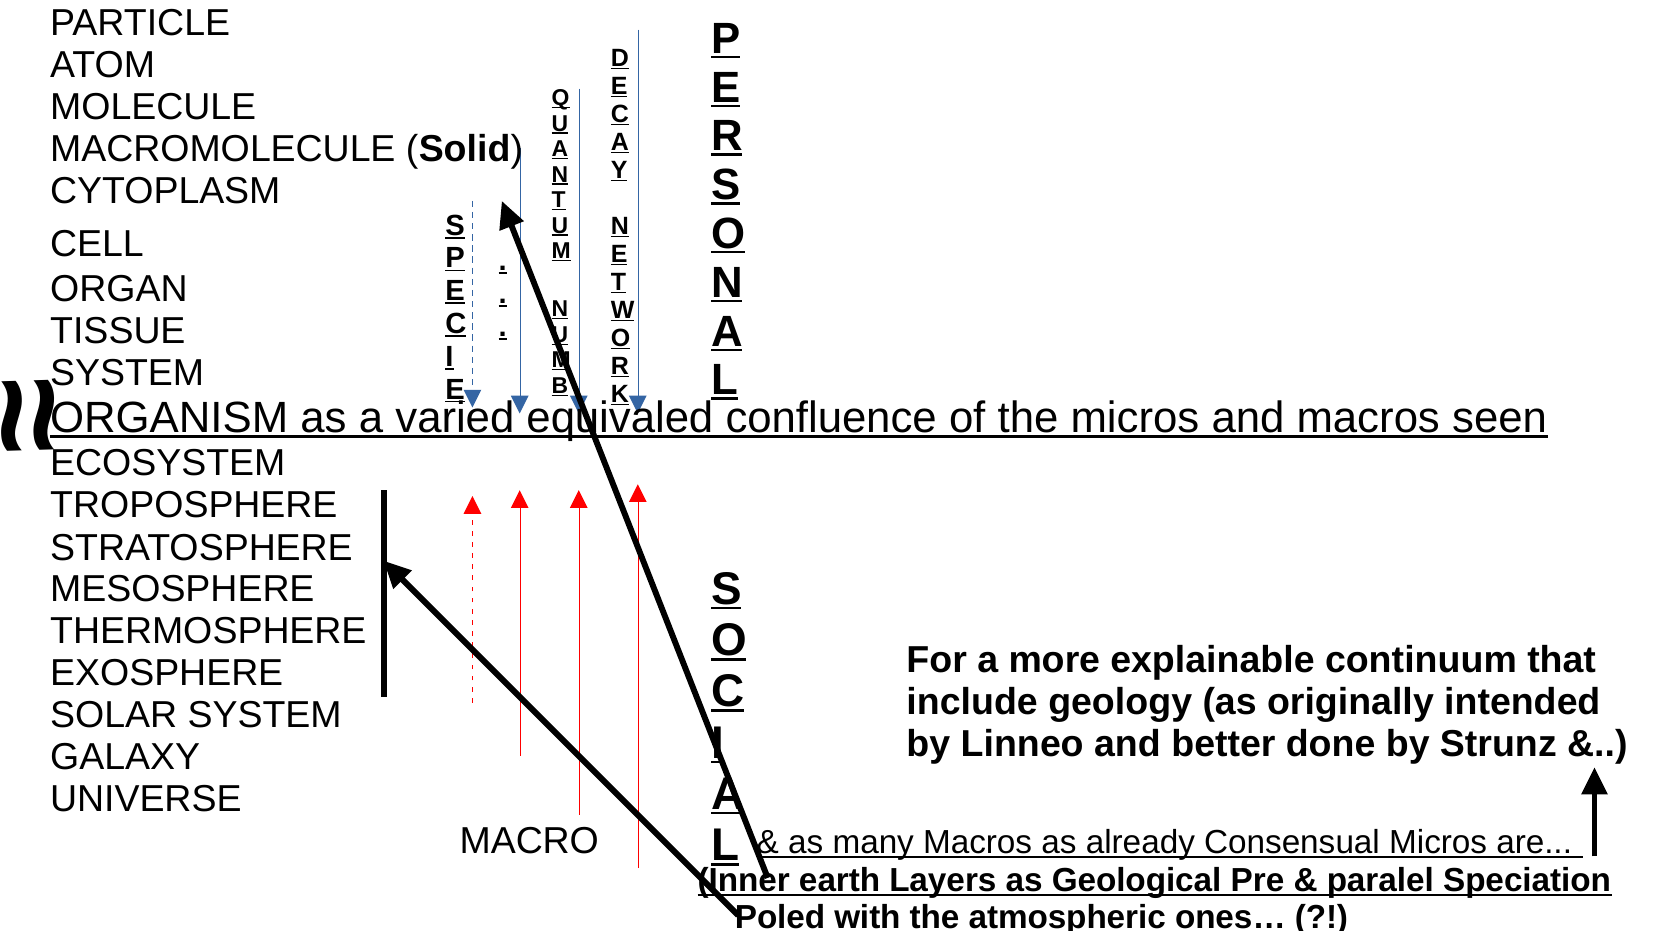

PARTICLE
ATOM
MOLECULE
MACROMOLECULE (Solid)
CYTOPLASM
CELL
ORGAN
TISSUE
SYSTEM
ORGANISM as a varied equivaled confluence of the micros and macros seen
ECOSYSTEM
TROPOSPHERE
STRATOSPHERE
MESOSPHERE
THERMOSPHERE
EXOSPHERE
SOLAR SYSTEM
GALAXY
UNIVERSE
 MACRO & as many Macros as already Consensual Micros are...
 (Inner earth Layers as Geological Pre & paralel Speciation
 Poled with the atmospheric ones… (?!)
PERSONAL
D
E
C
A
Y
N
E
T
WO
R
K
Q
U
A
N
T
U
M
N
U
M
B
S
P
E
C
I
E
.
.
.
≈
SOCIAL
For a more explainable continuum that include geology (as originally intended by Linneo and better done by Strunz &..)